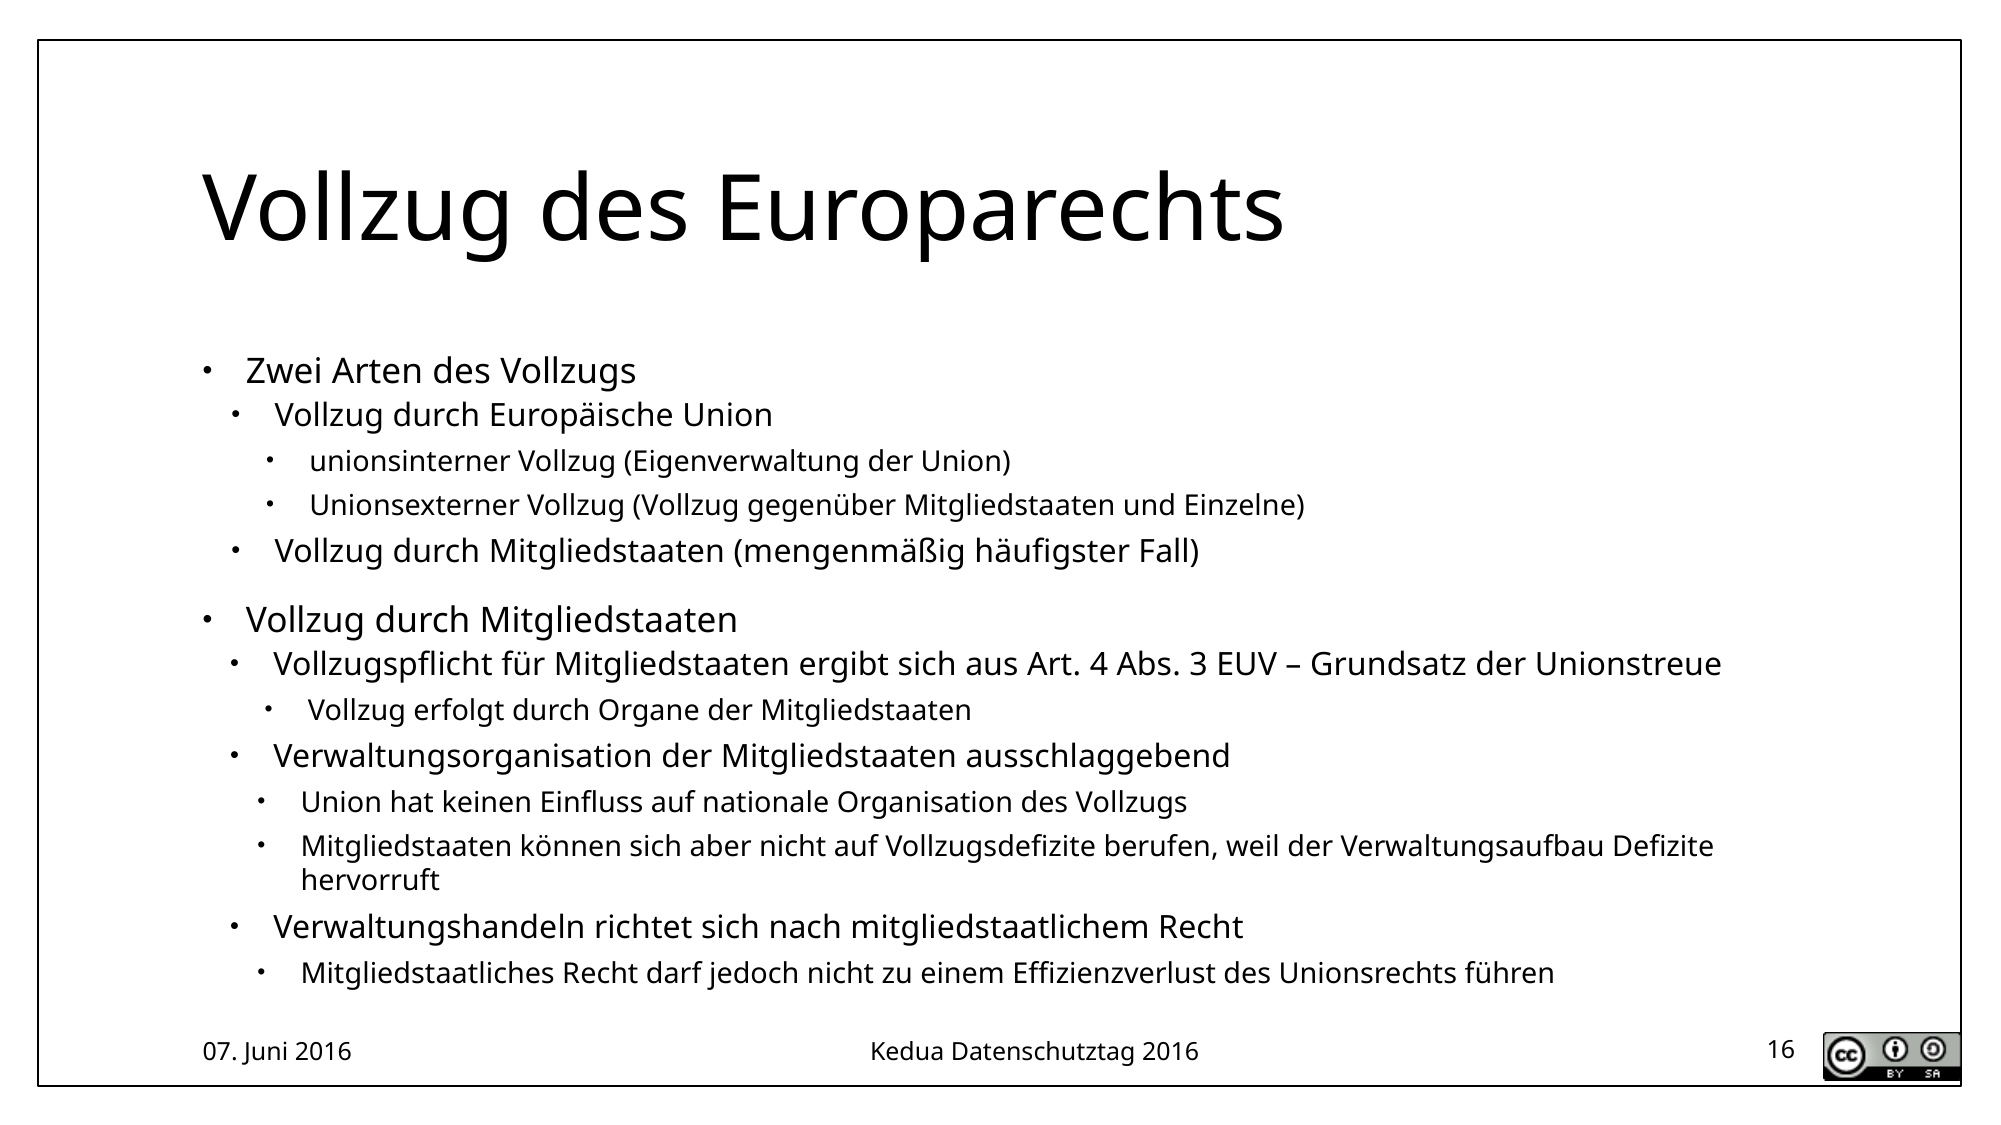

# Vollzug des Europarechts
Zwei Arten des Vollzugs
Vollzug durch Europäische Union
unionsinterner Vollzug (Eigenverwaltung der Union)
Unionsexterner Vollzug (Vollzug gegenüber Mitgliedstaaten und Einzelne)
Vollzug durch Mitgliedstaaten (mengenmäßig häufigster Fall)
Vollzug durch Mitgliedstaaten
Vollzugspflicht für Mitgliedstaaten ergibt sich aus Art. 4 Abs. 3 EUV – Grundsatz der Unionstreue
Vollzug erfolgt durch Organe der Mitgliedstaaten
Verwaltungsorganisation der Mitgliedstaaten ausschlaggebend
Union hat keinen Einfluss auf nationale Organisation des Vollzugs
Mitgliedstaaten können sich aber nicht auf Vollzugsdefizite berufen, weil der Verwaltungsaufbau Defizite hervorruft
Verwaltungshandeln richtet sich nach mitgliedstaatlichem Recht
Mitgliedstaatliches Recht darf jedoch nicht zu einem Effizienzverlust des Unionsrechts führen
07. Juni 2016
Kedua Datenschutztag 2016